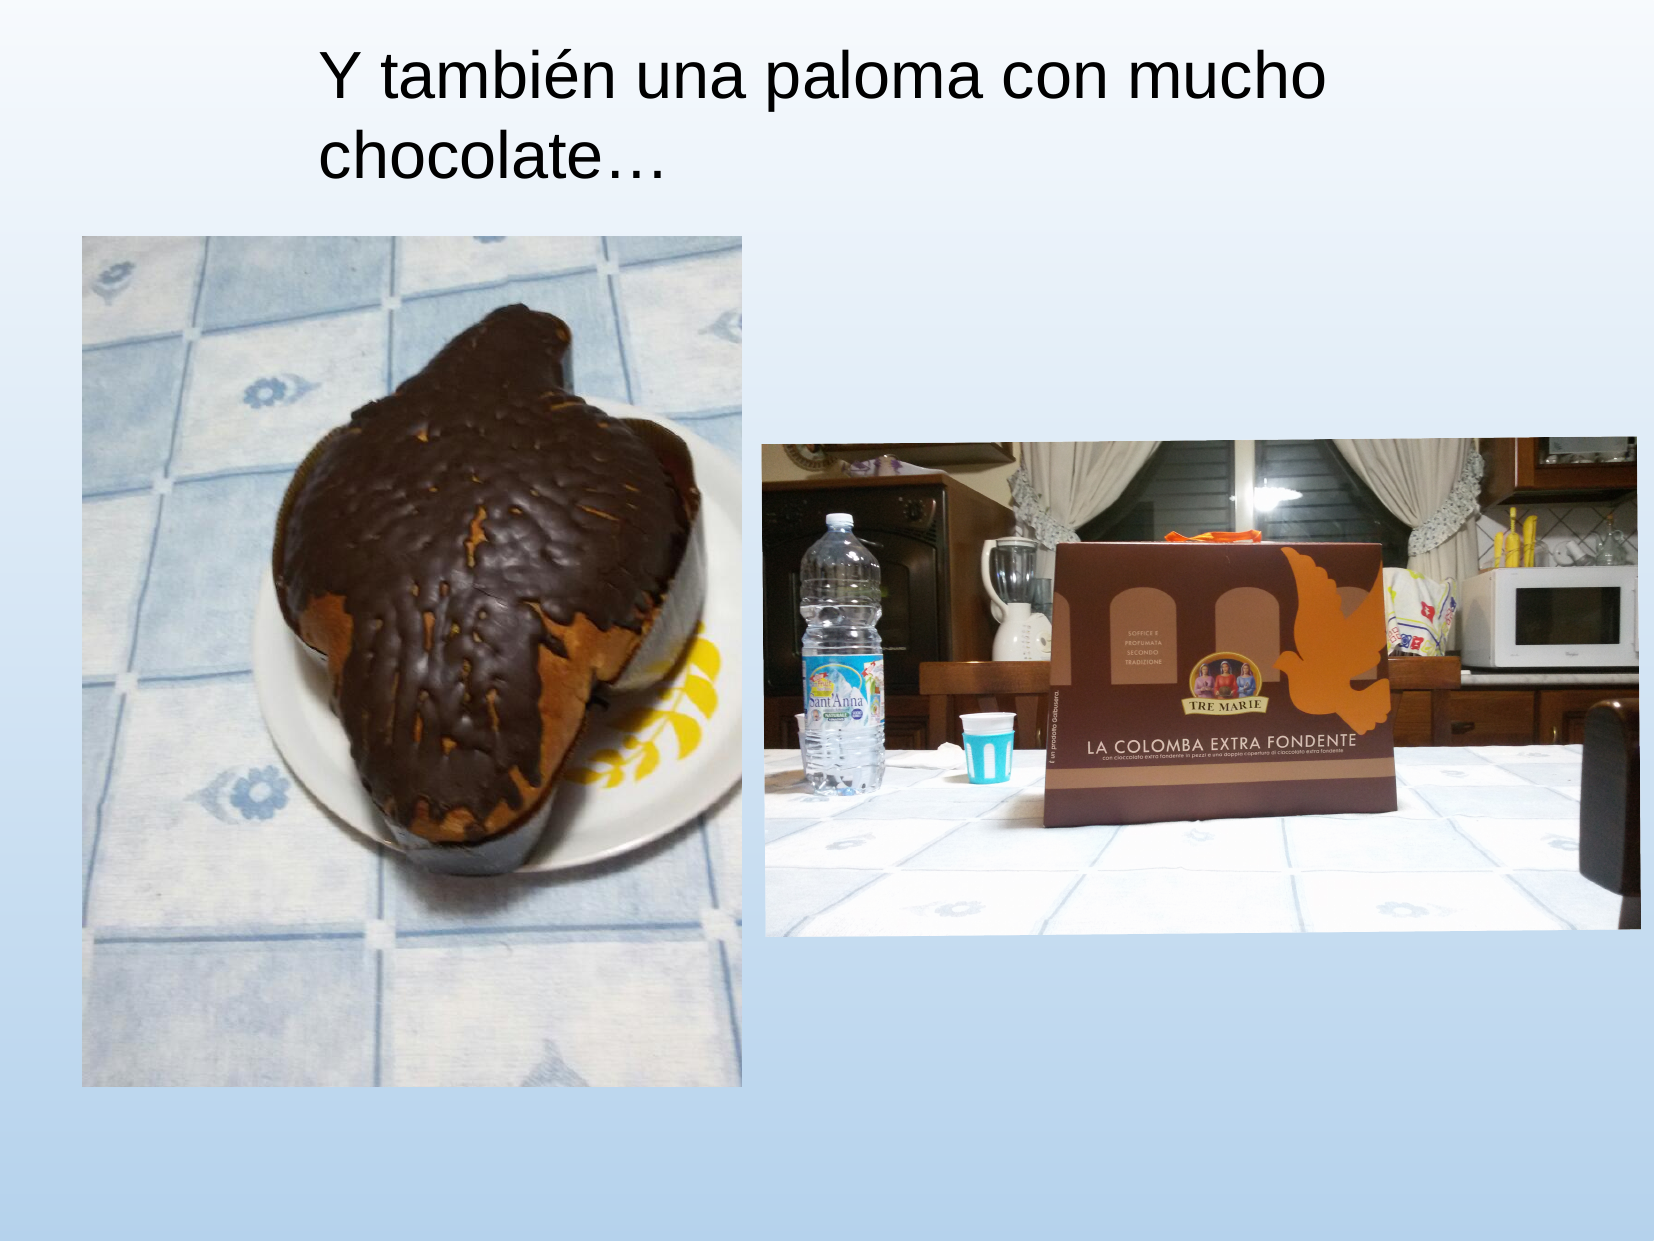

# Y también una paloma con mucho chocolate…